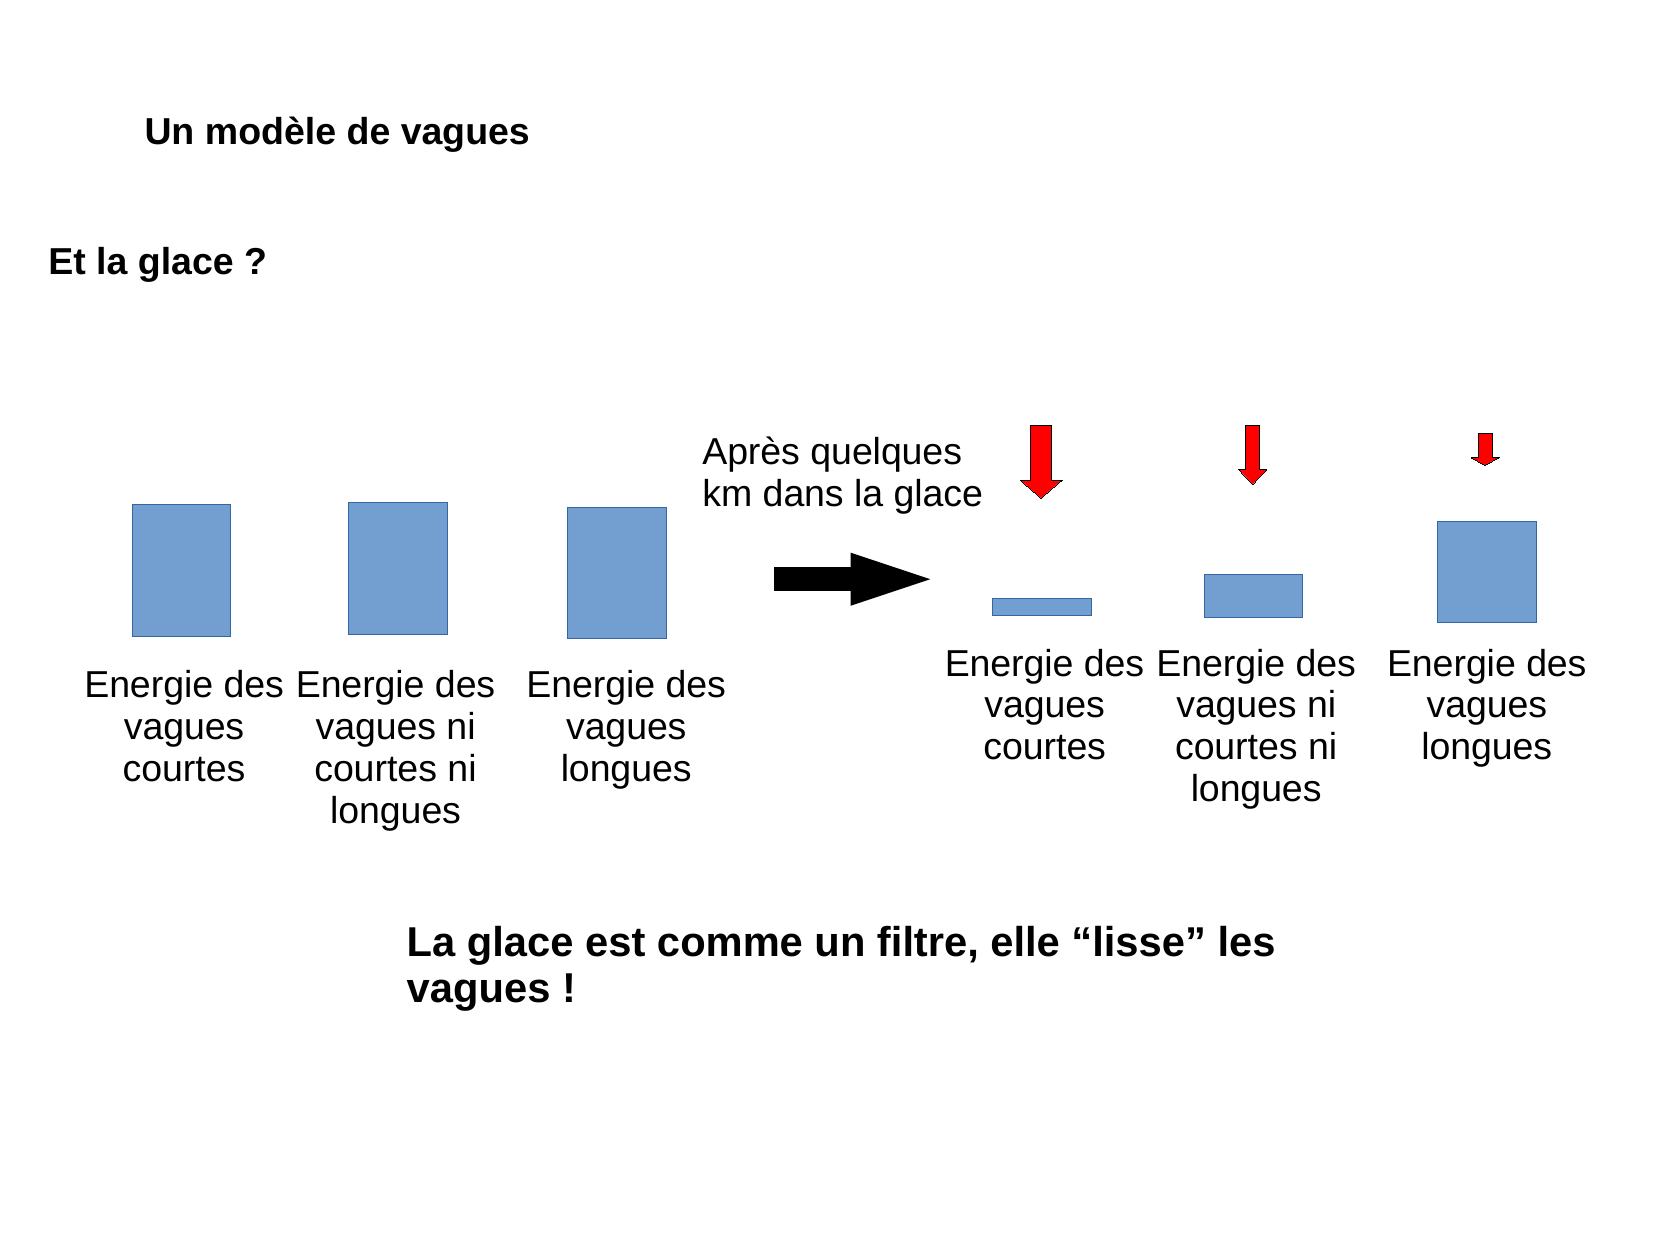

Un modèle de vagues
Et la glace ?
Après quelques km dans la glace
Energie des vagues courtes
Energie des vagues ni courtes ni longues
Energie des vagues longues
Energie des vagues courtes
Energie des vagues ni courtes ni longues
Energie des vagues longues
La glace est comme un filtre, elle “lisse” les vagues !